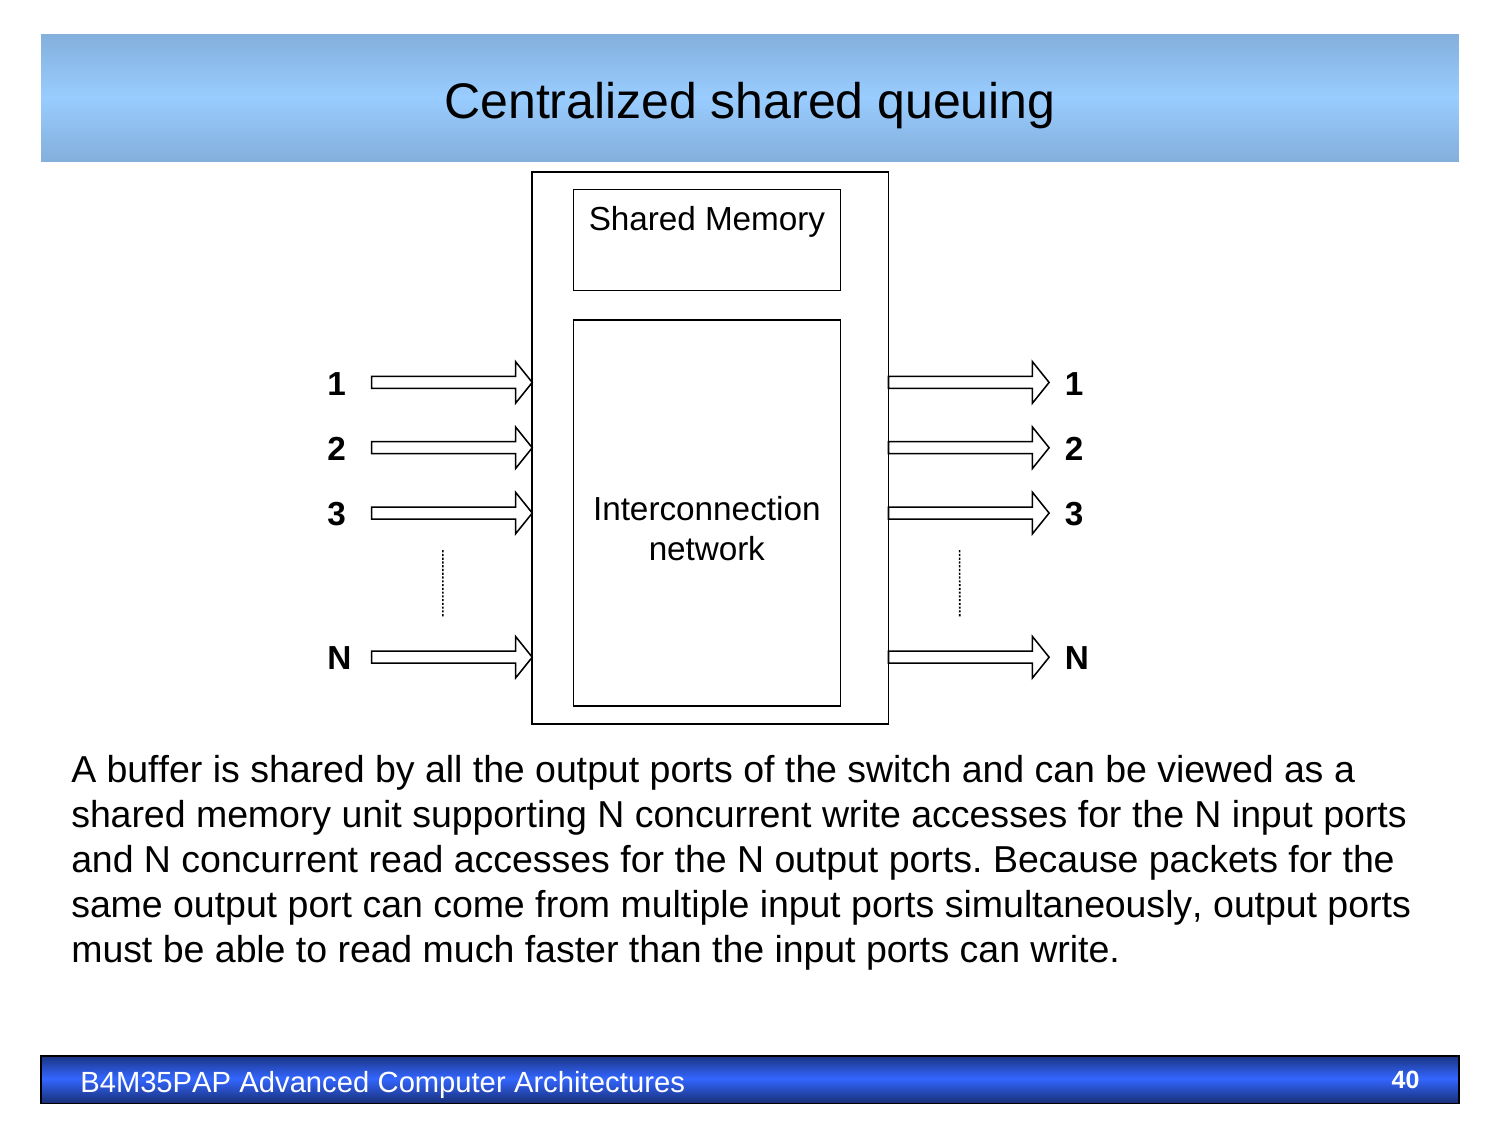

# Centralized shared queuing
Shared Memory
Interconnection network
1
2
3
N
1
2
3
N
A buffer is shared by all the output ports of the switch and can be viewed as a shared memory unit supporting N concurrent write accesses for the N input ports and N concurrent read accesses for the N output ports. Because packets for the same output port can come from multiple input ports simultaneously, output ports must be able to read much faster than the input ports can write.